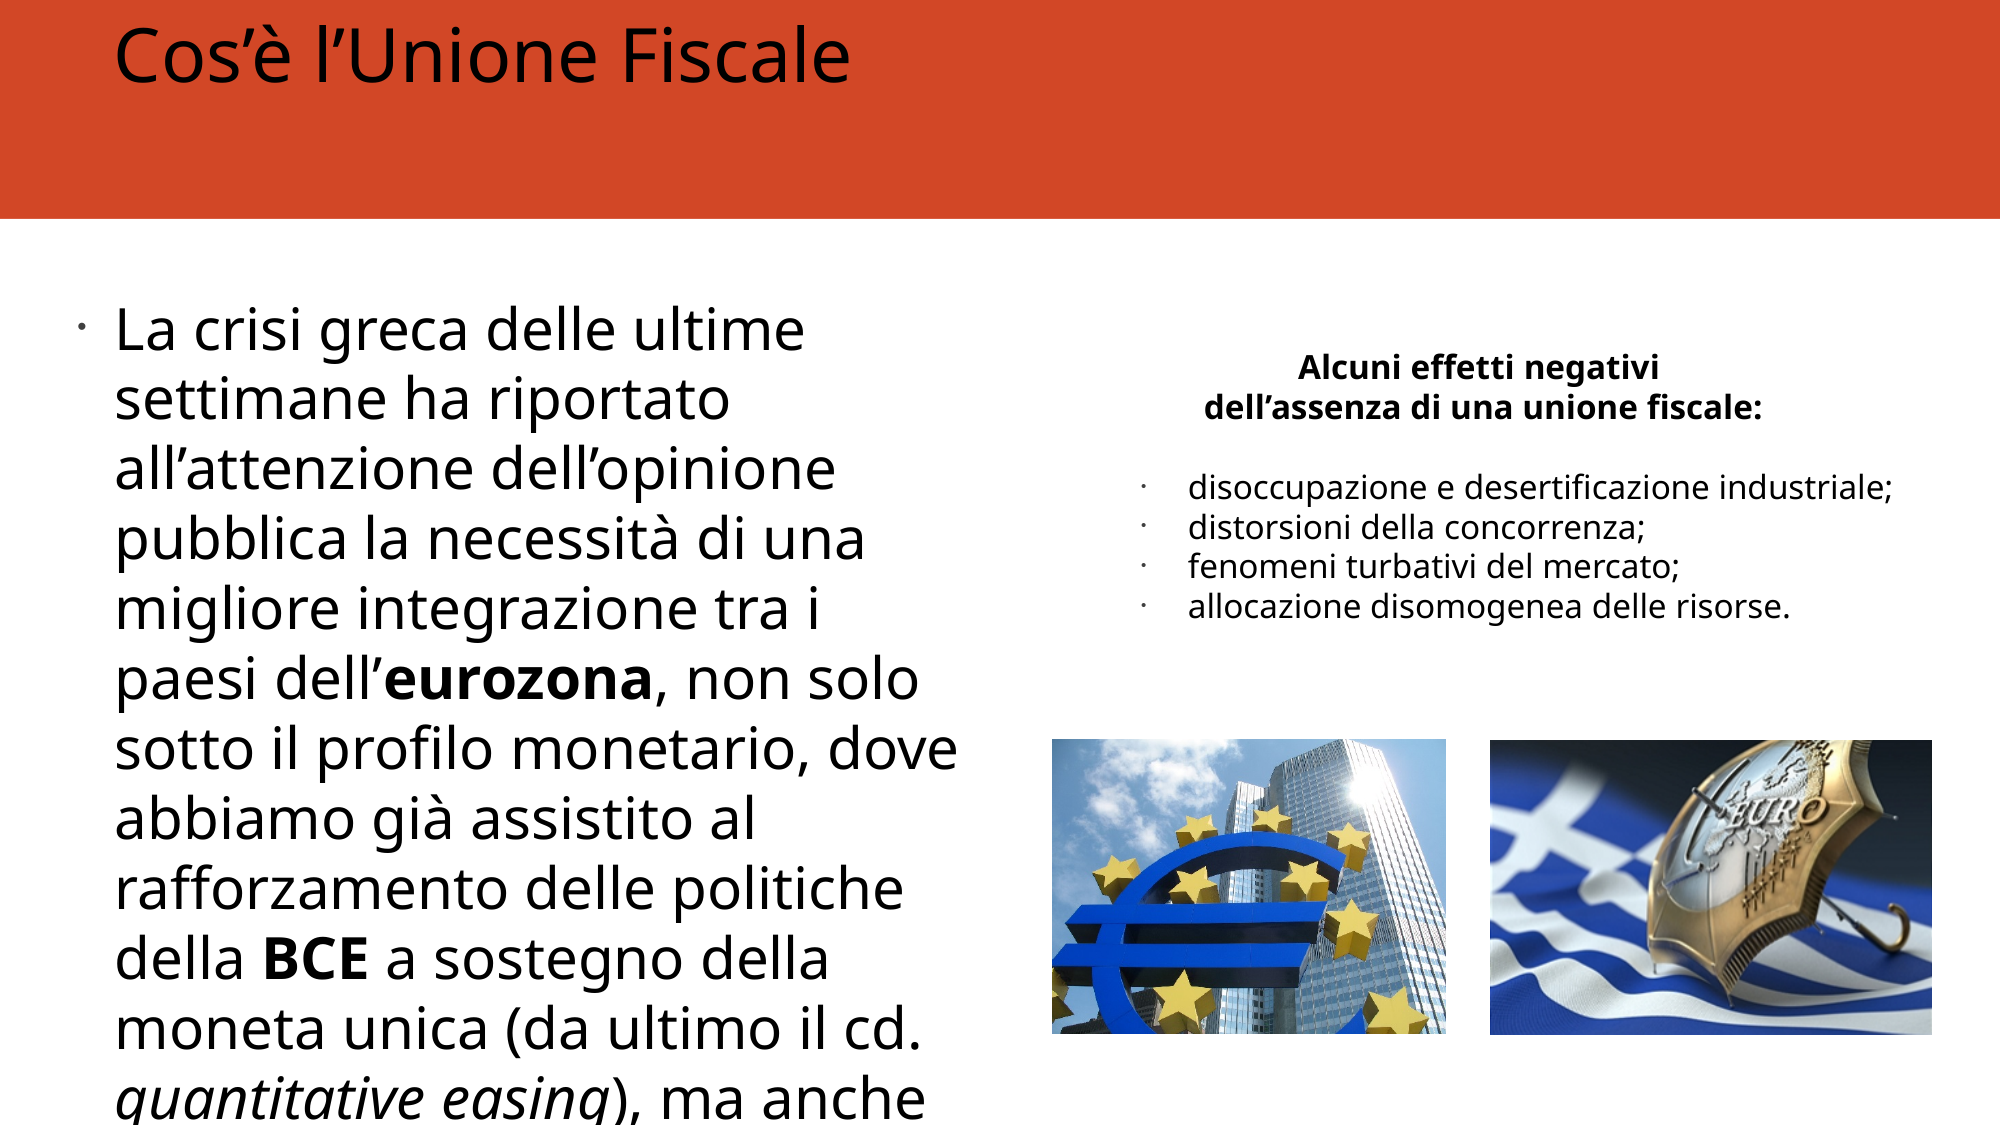

# Cos’è l’Unione Fiscale
La crisi greca delle ultime settimane ha riportato all’attenzione dell’opinione pubblica la necessità di una migliore integrazione tra i paesi dell’eurozona, non solo sotto il profilo monetario, dove abbiamo già assistito al rafforzamento delle politiche della BCE a sostegno della moneta unica (da ultimo il cd. quantitative easing), ma anche riguardo le politiche fiscali, laddove la diversità di trattamento tra i singoli Paesi comporta uno spostamento dei capitali nei Paesi con la minore pressione fiscale.
Scegliere un sistema fiscale più conveniente da parte di un’impresa in Europa costituisce fattispecie illecita e come tale è perseguita per legge.
Cosa fare? Non è sufficiente punire il trasferimento di capitali finalizzato ad eludere le tasse del Paese in cui sono dovute, ma è necessario unire i regimi fiscali per un’Unione effettiva dei Paesi europei.
Alcuni effetti negativi
dell’assenza di una unione fiscale:
disoccupazione e desertificazione industriale;
distorsioni della concorrenza;
fenomeni turbativi del mercato;
allocazione disomogenea delle risorse.